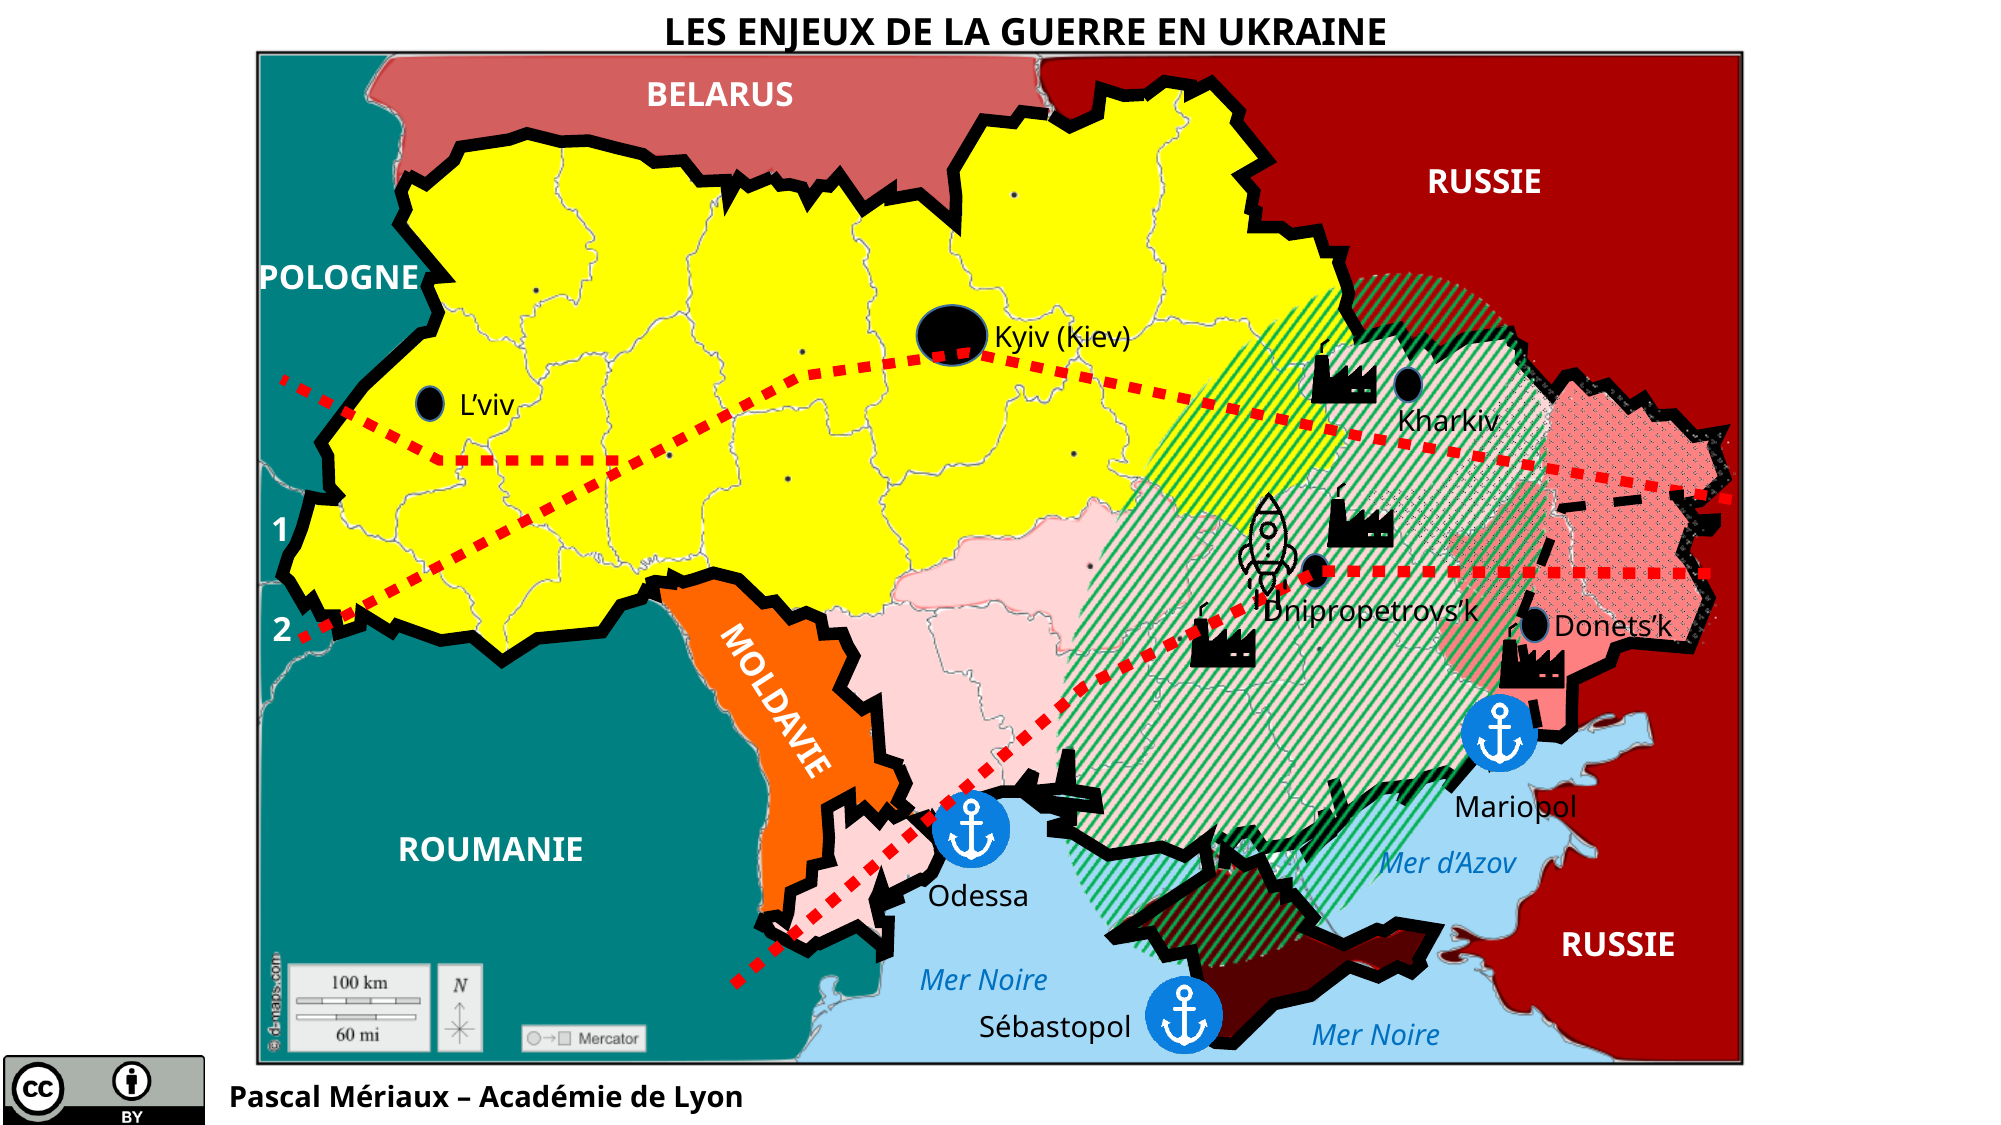

LES ENJEUX DE LA GUERRE EN UKRAINE
BELARUS
RUSSIE
POLOGNE
Kyiv (Kiev)
L’viv
Kharkiv
1
Dnipropetrovs’k
Donets’k
2
MOLDAVIE
Mariopol
ROUMANIE
Mer d’Azov
Odessa
RUSSIE
Mer Noire
Sébastopol
Mer Noire
Pascal Mériaux – Académie de Lyon